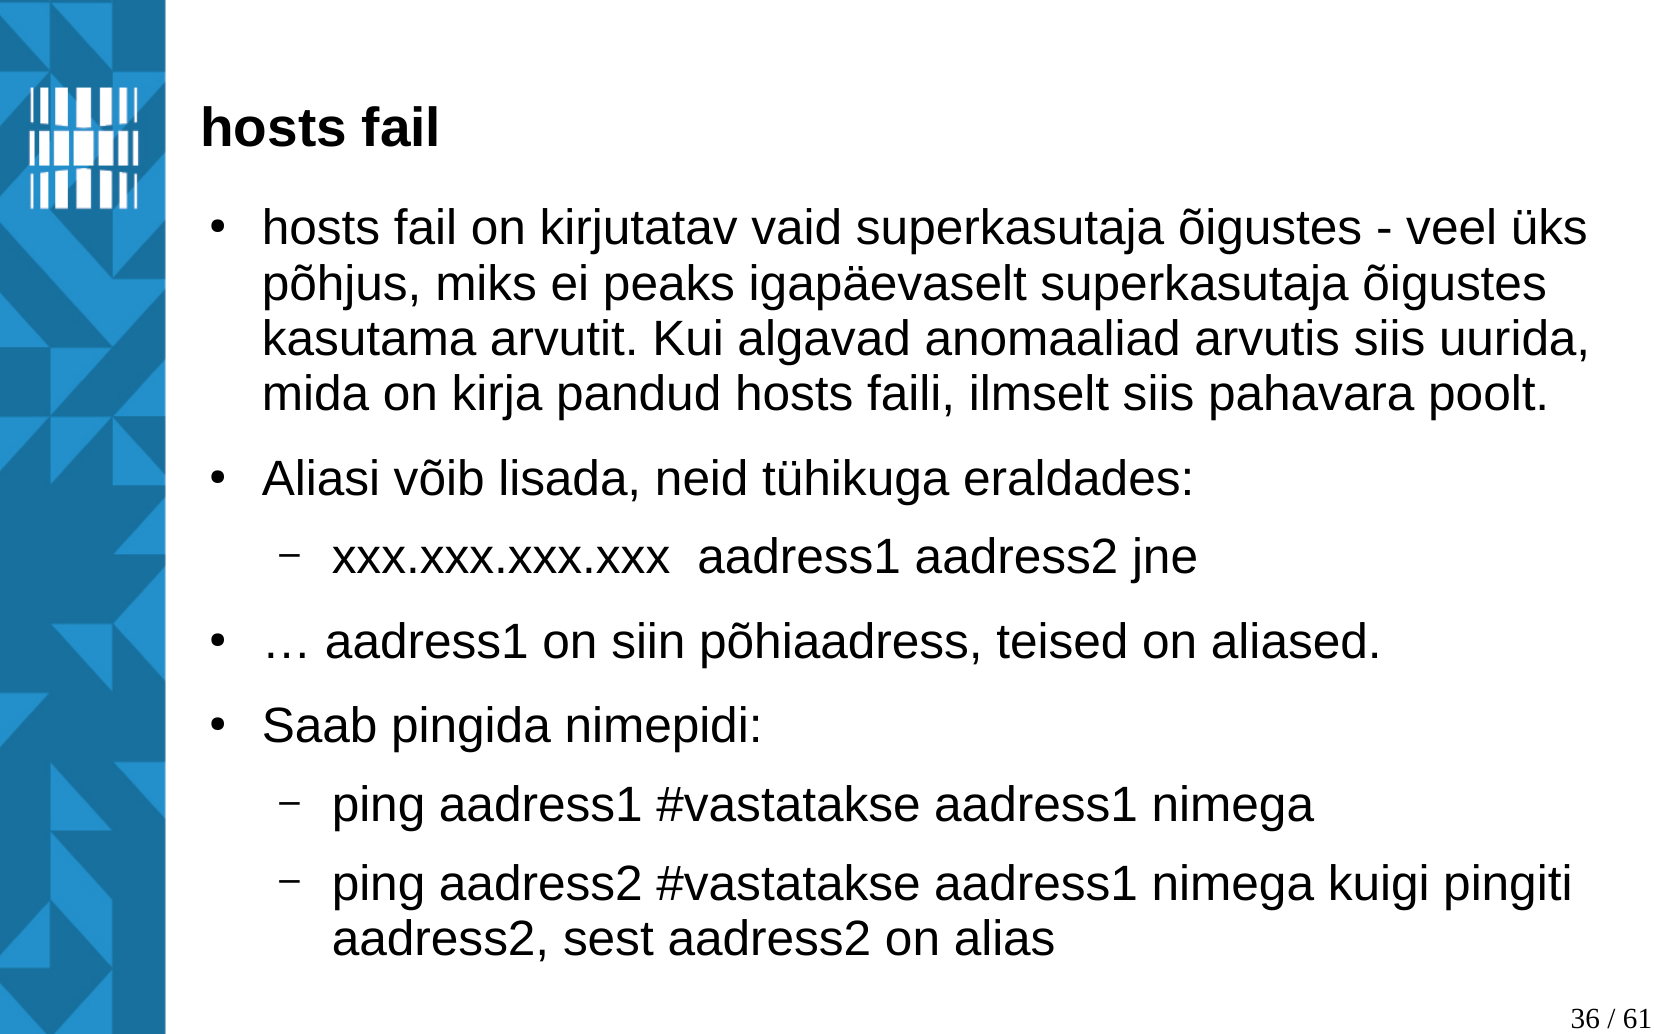

# hosts fail
hosts fail on kirjutatav vaid superkasutaja õigustes - veel üks põhjus, miks ei peaks igapäevaselt superkasutaja õigustes kasutama arvutit. Kui algavad anomaaliad arvutis siis uurida, mida on kirja pandud hosts faili, ilmselt siis pahavara poolt.
Aliasi võib lisada, neid tühikuga eraldades:
xxx.xxx.xxx.xxx	aadress1 aadress2 jne
… aadress1 on siin põhiaadress, teised on aliased.
Saab pingida nimepidi:
ping aadress1 #vastatakse aadress1 nimega
ping aadress2 #vastatakse aadress1 nimega kuigi pingiti aadress2, sest aadress2 on alias
36